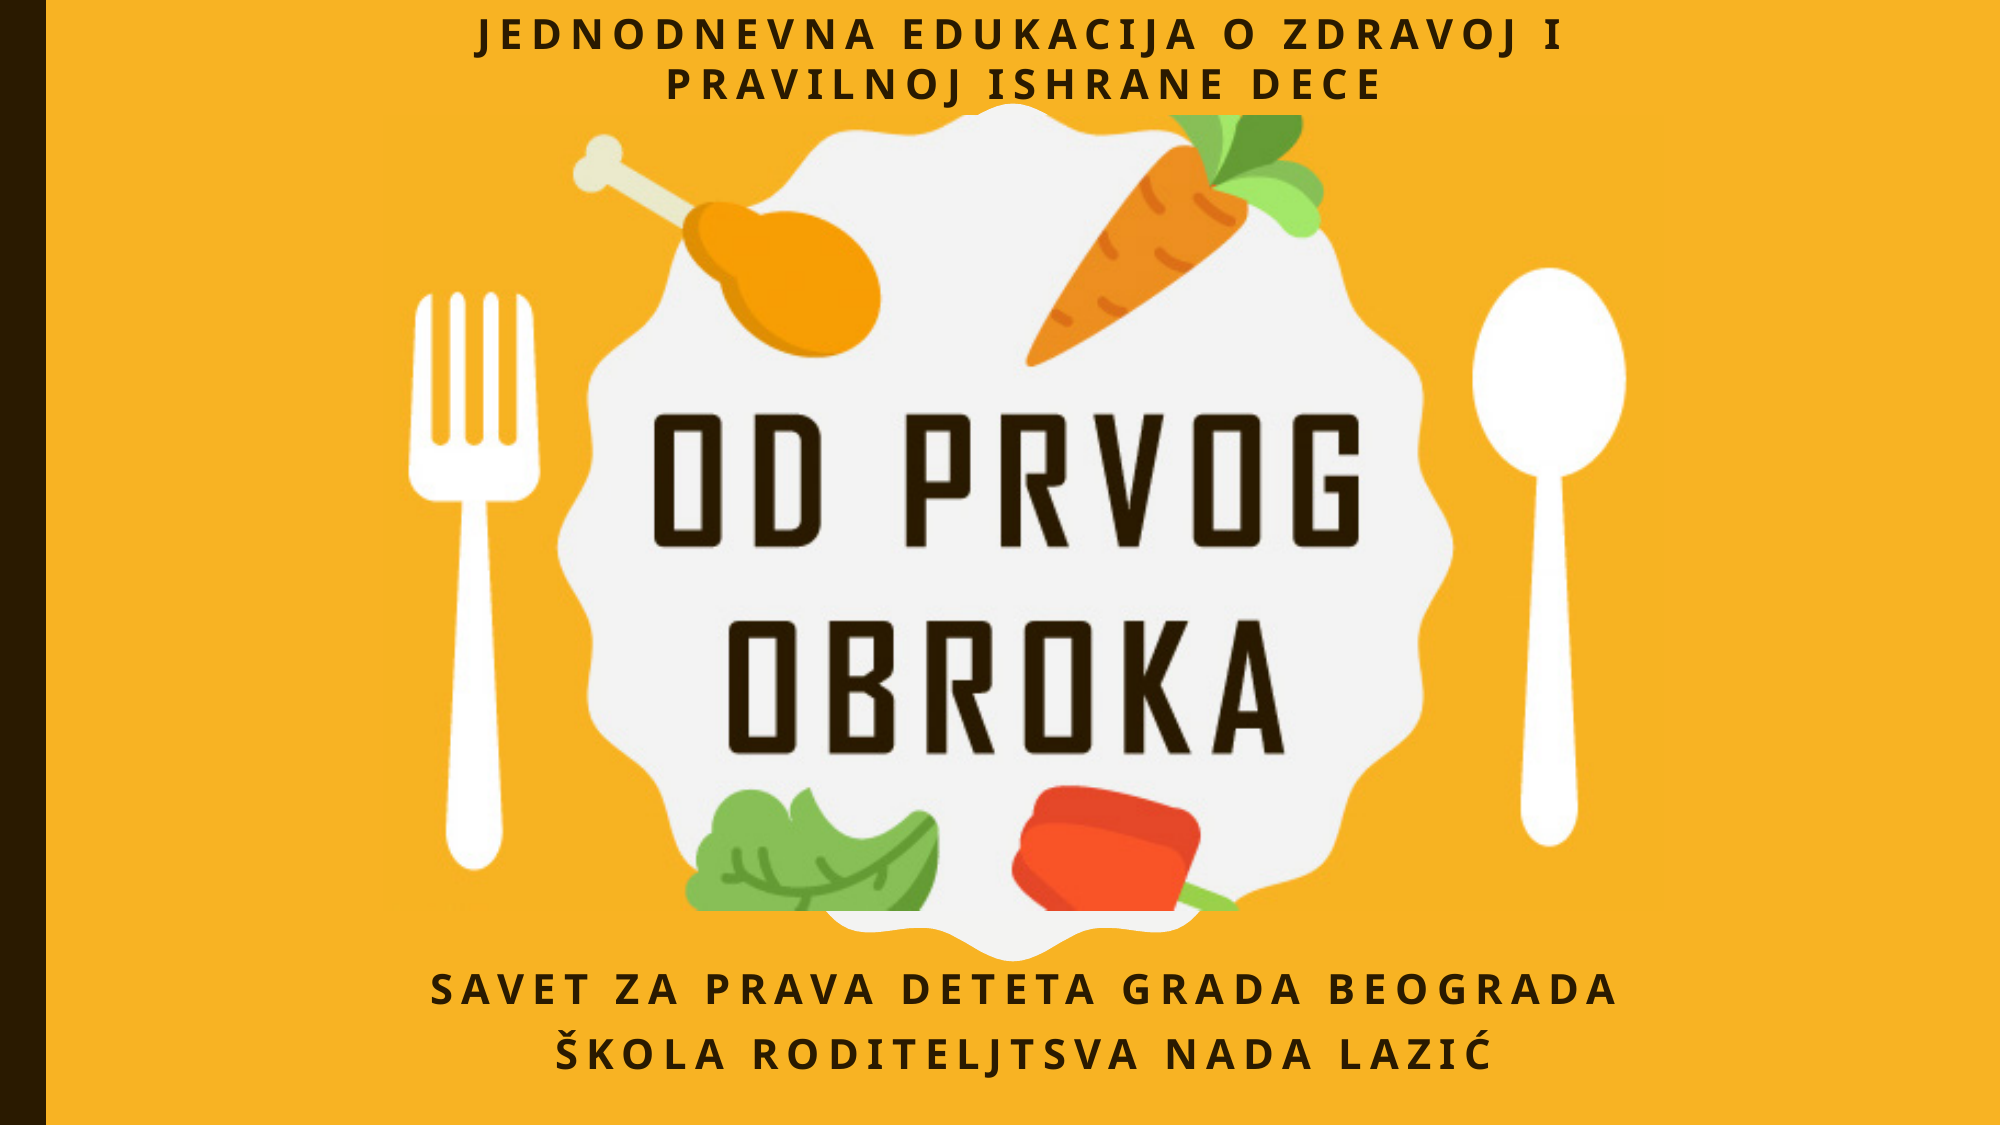

JEDNODNEVNa edukacija o ZDRAVoj I PRAVILNoj ISHRANE DECE
Savet za prava deteta grada beograda
ŠKOLA RODITELJTSVA NADA LAZIĆ
# “OD PRVOG OBROKA”